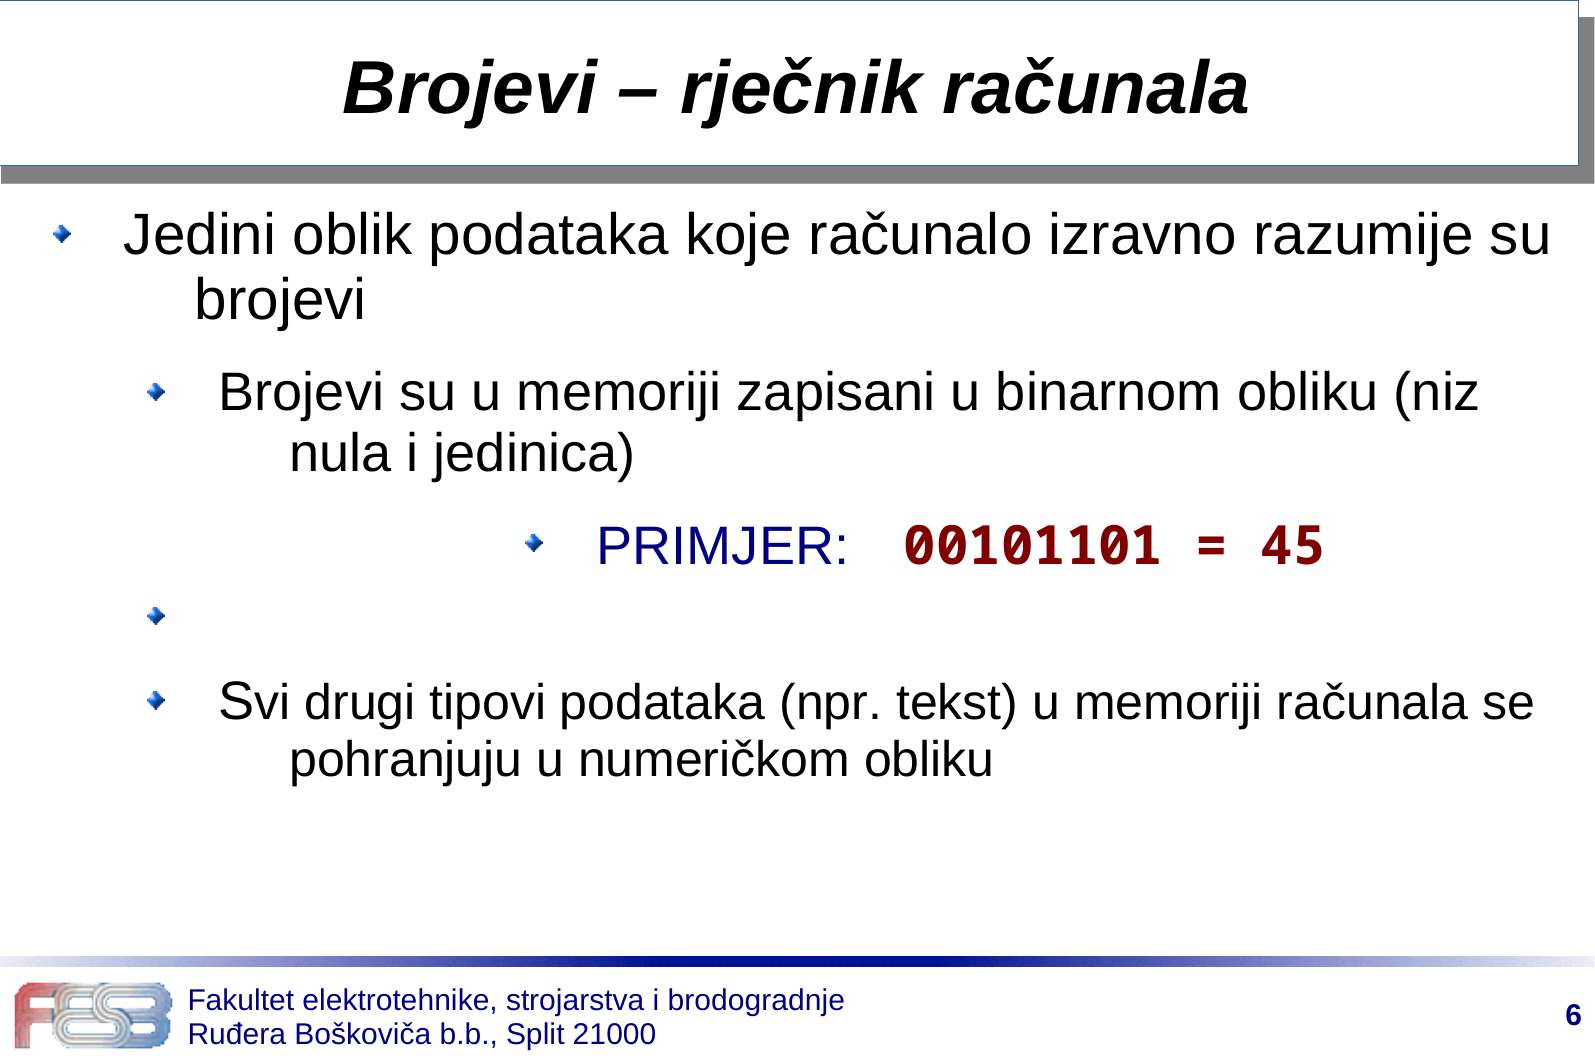

# Brojevi – rječnik računala
Jedini oblik podataka koje računalo izravno razumije su brojevi
Brojevi su u memoriji zapisani u binarnom obliku (niz nula i jedinica)
PRIMJER: 	00101101 = 45
Svi drugi tipovi podataka (npr. tekst) u memoriji računala se pohranjuju u numeričkom obliku